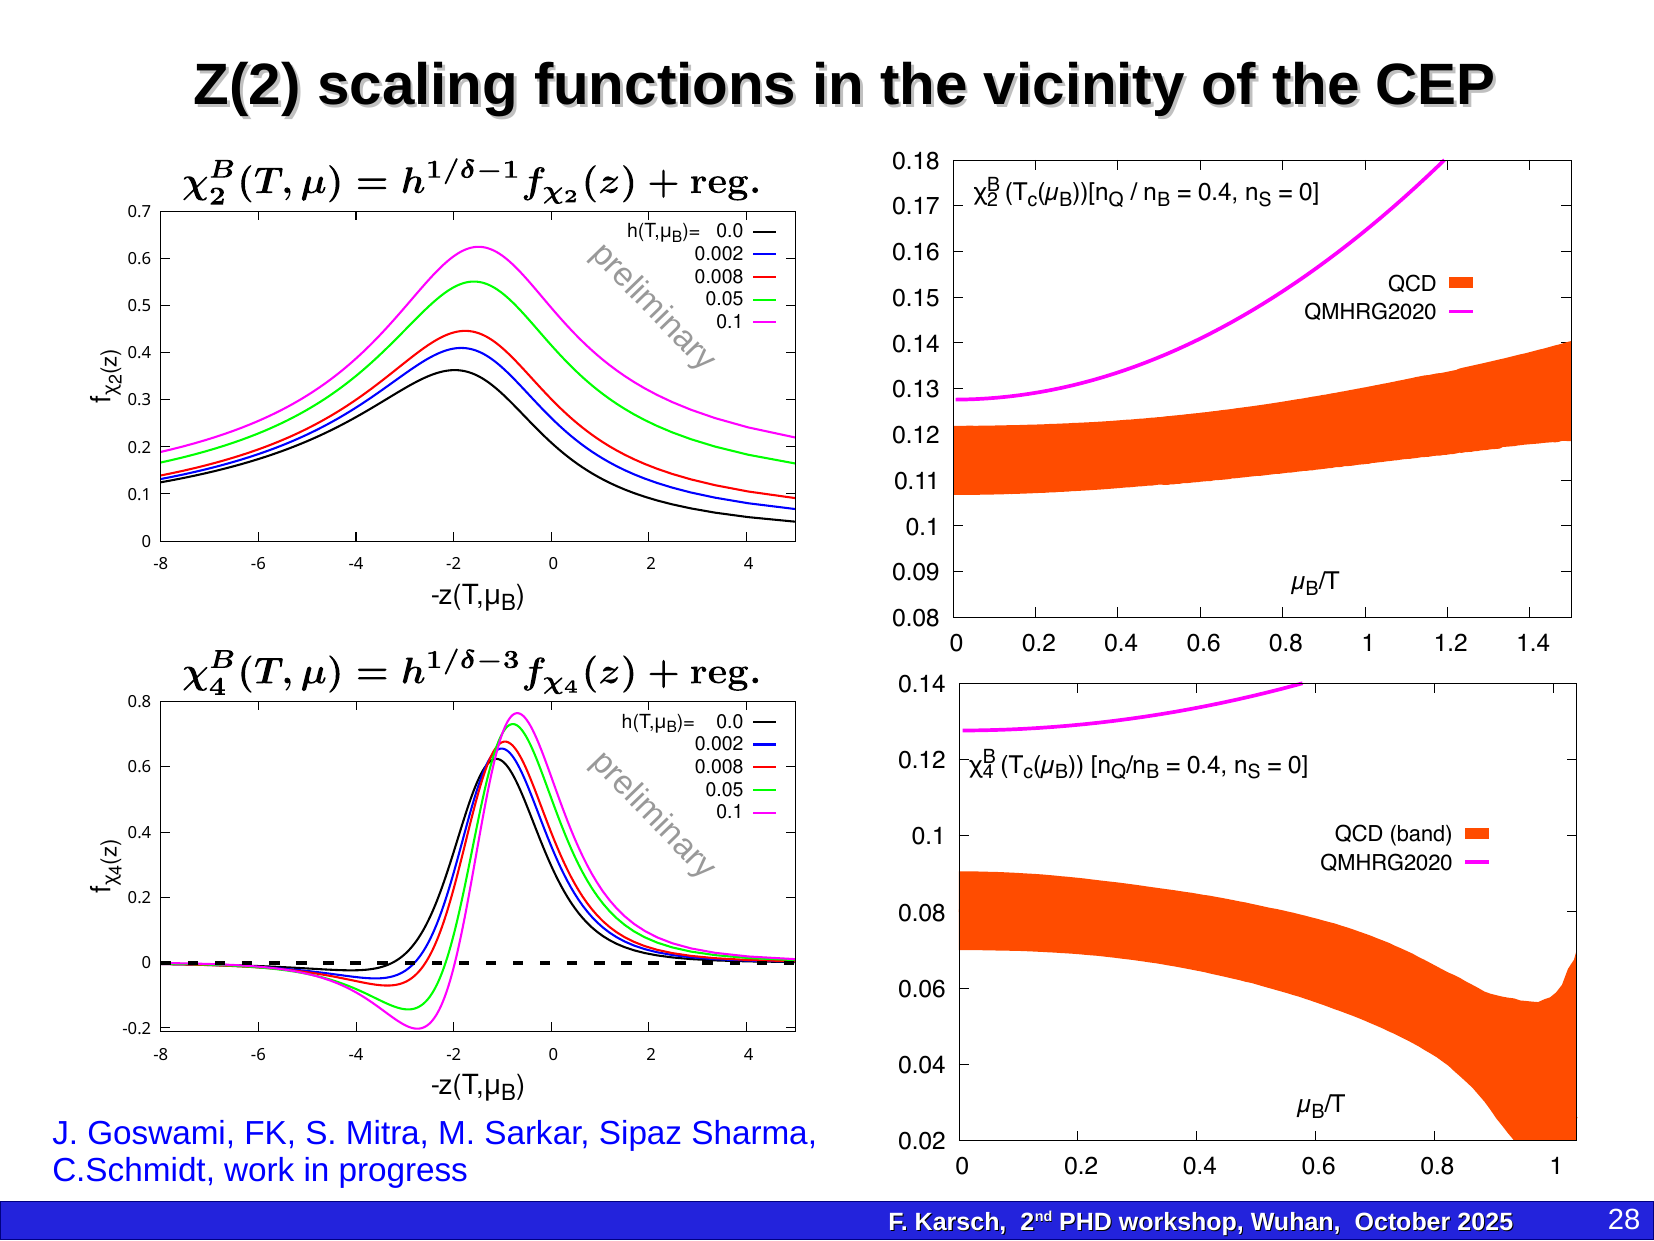

Z(2) scaling functions in the vicinity of the CEP
preliminary
preliminary
J. Goswami, FK, S. Mitra, M. Sarkar, Sipaz Sharma,
C.Schmidt, work in progress
28